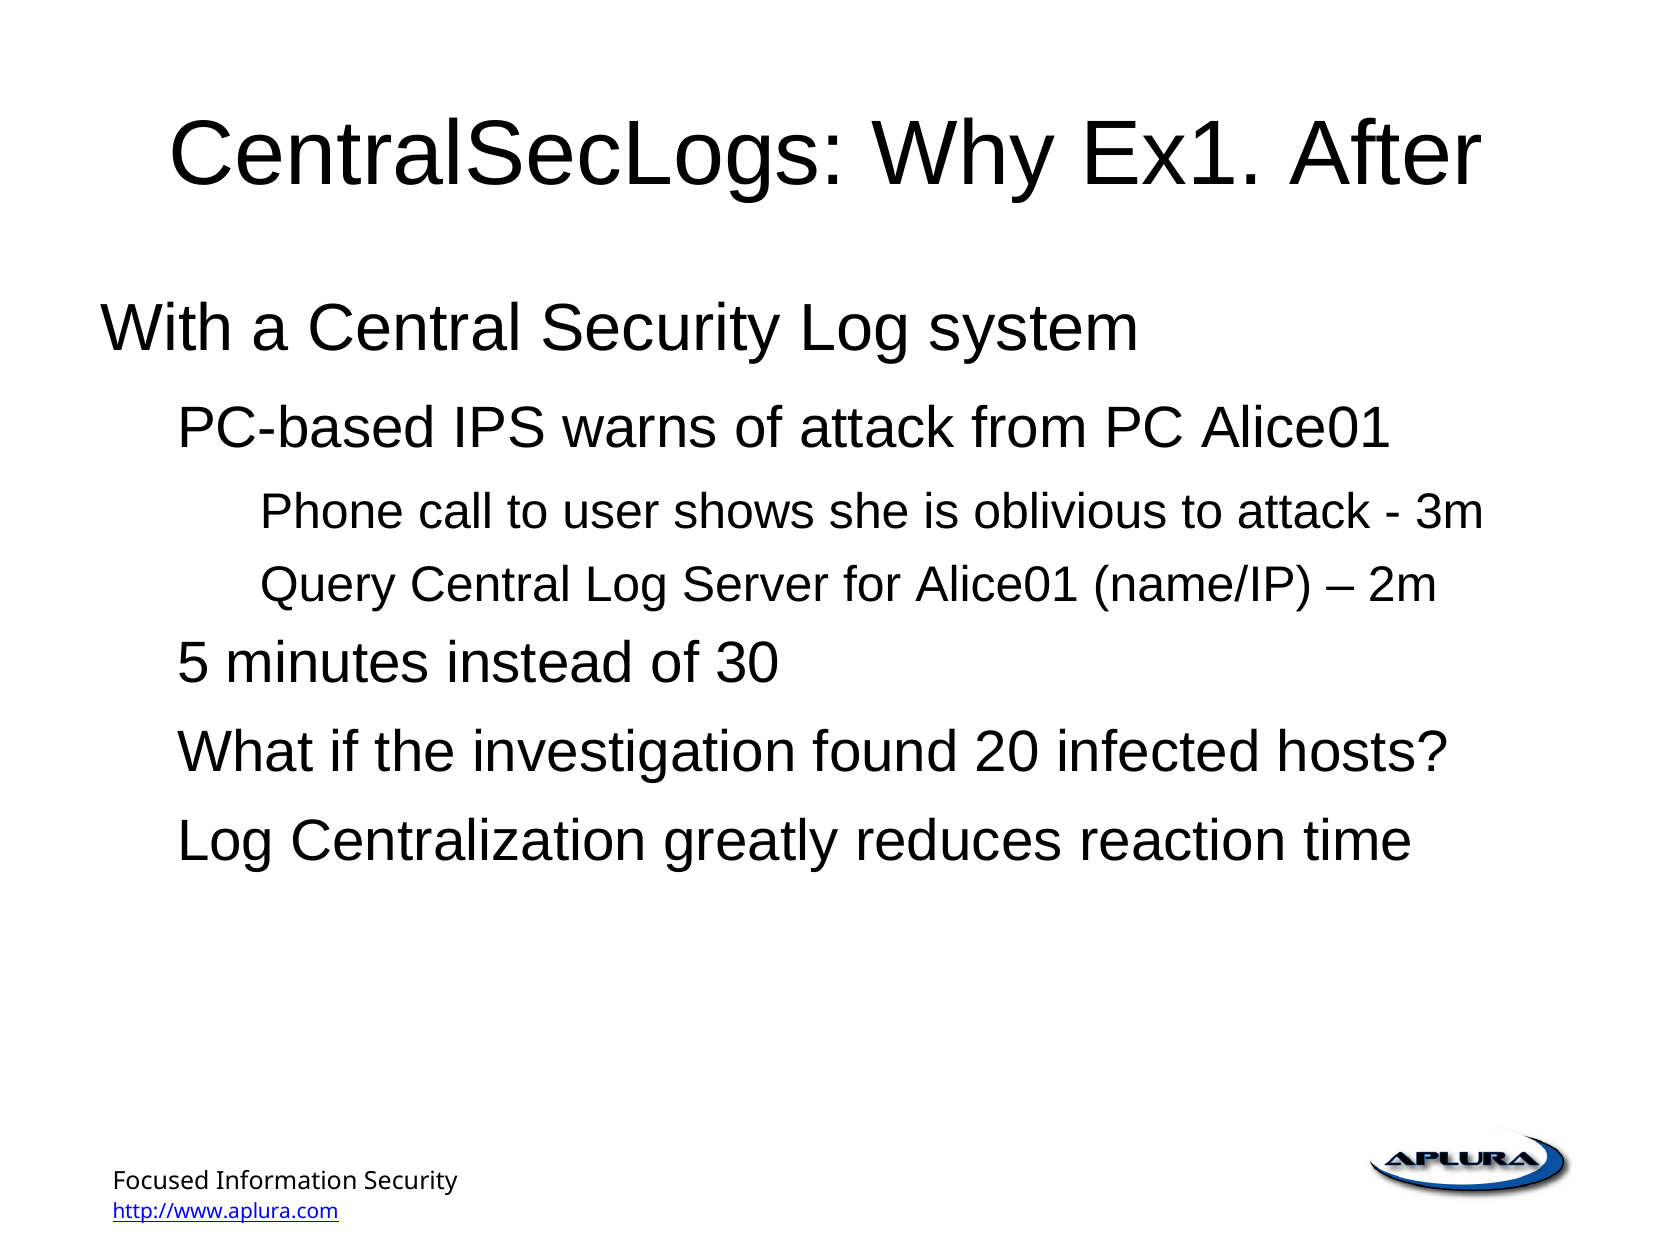

# CentralSecLogs: Why Ex1. After
With a Central Security Log system
PC-based IPS warns of attack from PC Alice01
Phone call to user shows she is oblivious to attack - 3m
Query Central Log Server for Alice01 (name/IP) – 2m
5 minutes instead of 30
What if the investigation found 20 infected hosts?
Log Centralization greatly reduces reaction time